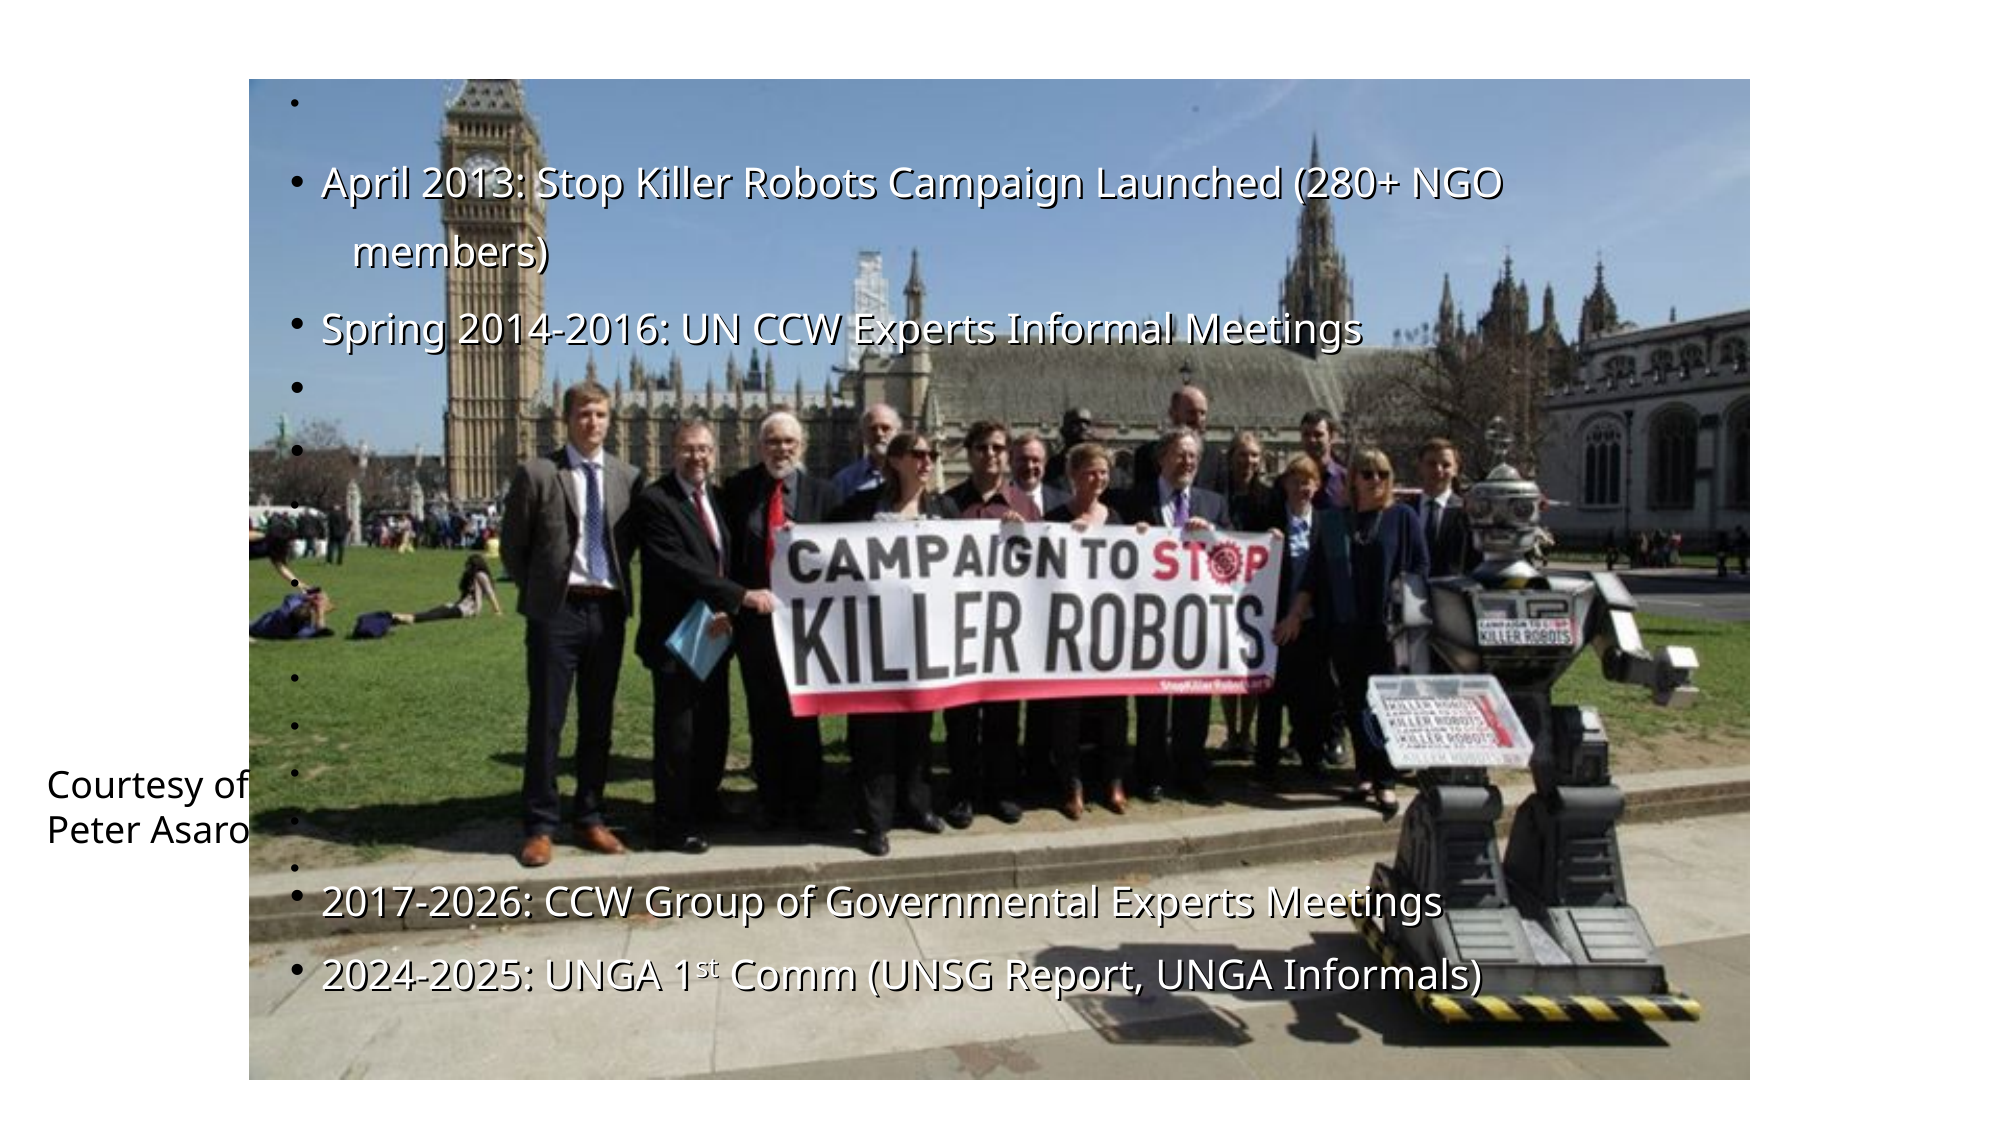

# April 2013: Stop Killer Robots Campaign Launched (280+ NGO members)
Spring 2014-2016: UN CCW Experts Informal Meetings
2017-2026: CCW Group of Governmental Experts Meetings
2024-2025: UNGA 1st Comm (UNSG Report, UNGA Informals)
Courtesy of
Peter Asaro